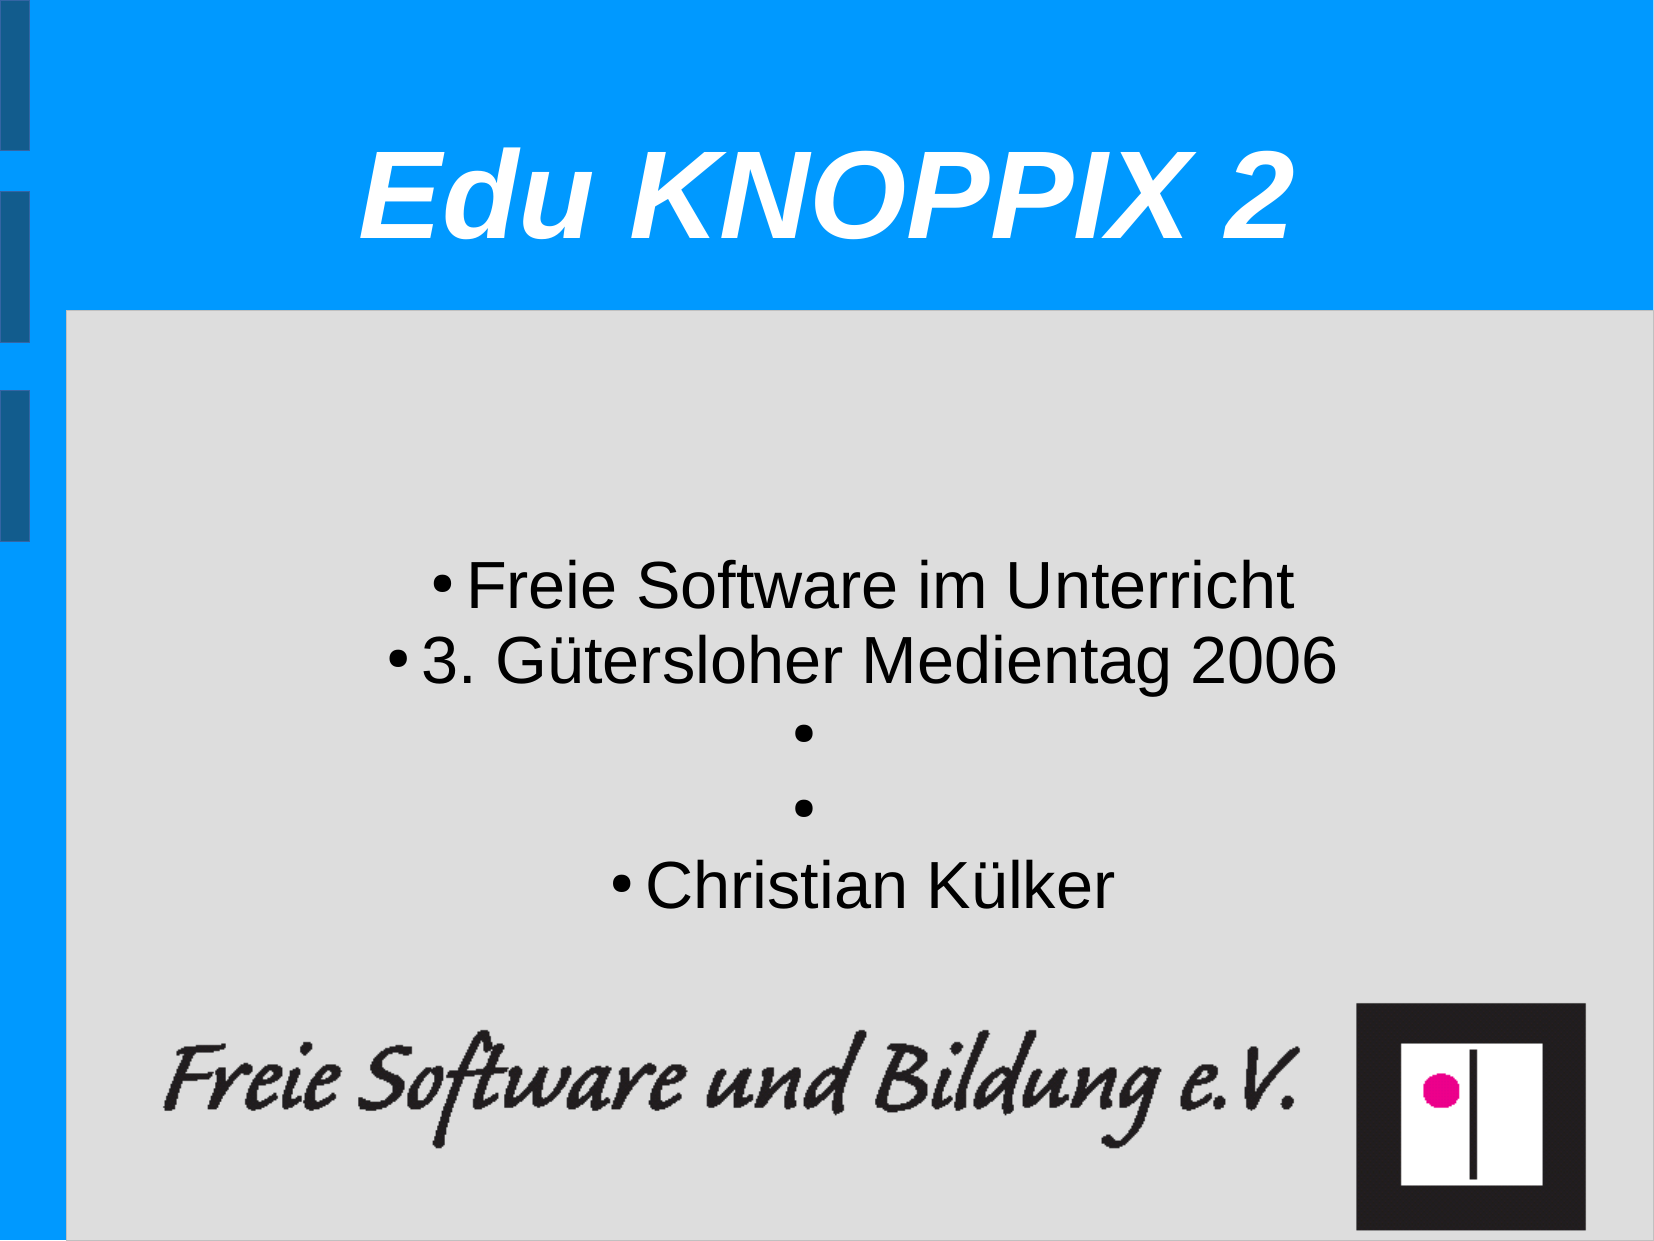

# Edu KNOPPIX 2
Freie Software im Unterricht
3. Gütersloher Medientag 2006
Christian Külker